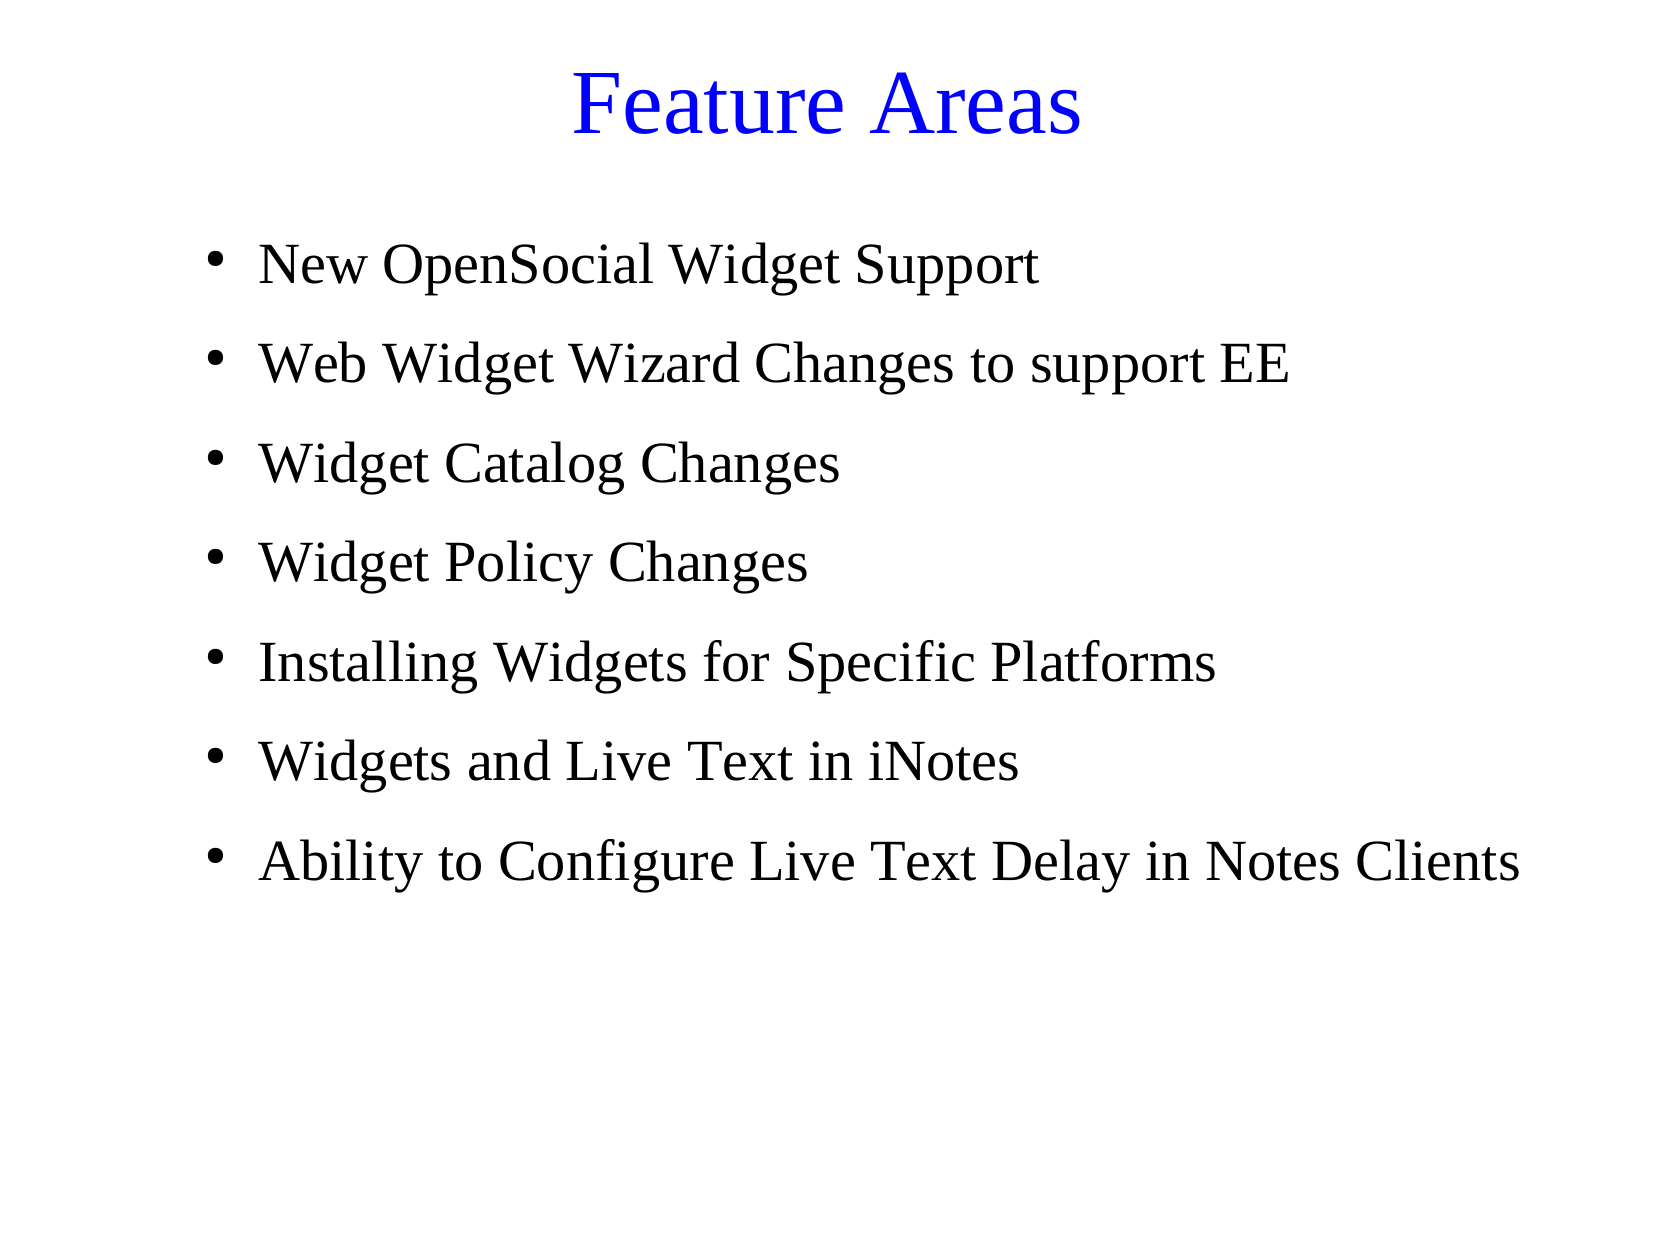

# Feature Areas
New OpenSocial Widget Support
Web Widget Wizard Changes to support EE
Widget Catalog Changes
Widget Policy Changes
Installing Widgets for Specific Platforms
Widgets and Live Text in iNotes
Ability to Configure Live Text Delay in Notes Clients